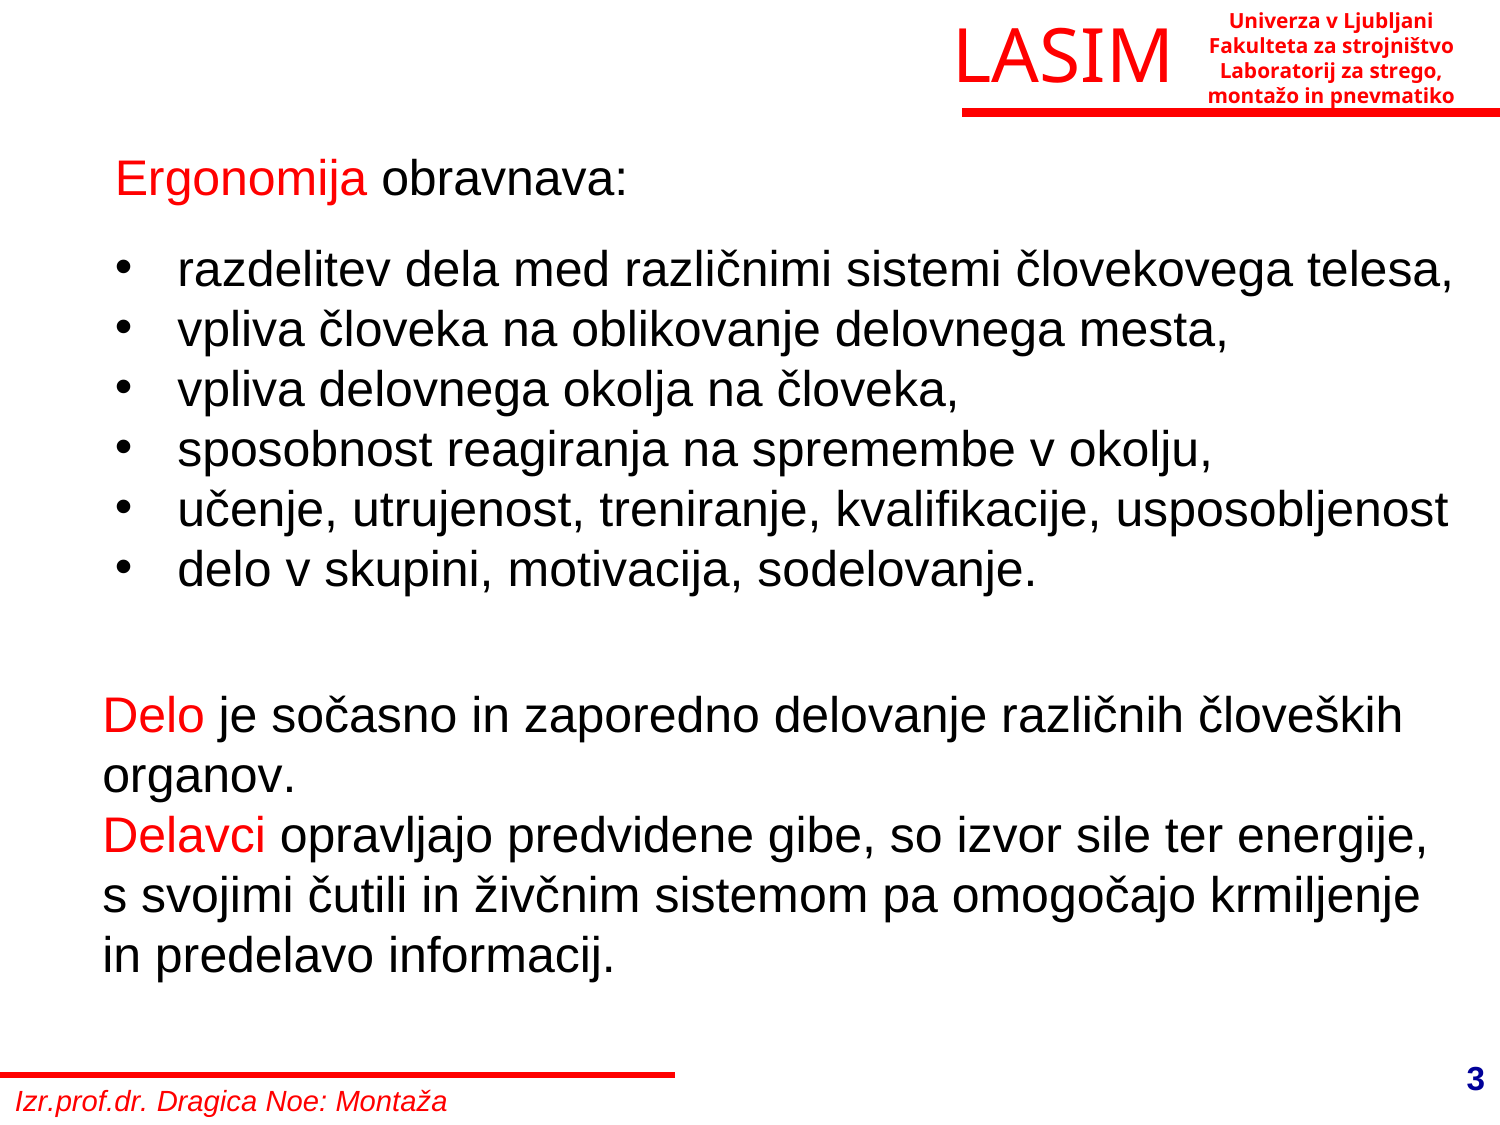

Ergonomija obravnava:
razdelitev dela med različnimi sistemi človekovega telesa,
vpliva človeka na oblikovanje delovnega mesta,
vpliva delovnega okolja na človeka,
sposobnost reagiranja na spremembe v okolju,
učenje, utrujenost, treniranje, kvalifikacije, usposobljenost
delo v skupini, motivacija, sodelovanje.
Delo je sočasno in zaporedno delovanje različnih človeških organov.
Delavci opravljajo predvidene gibe, so izvor sile ter energije, s svojimi čutili in živčnim sistemom pa omogočajo krmiljenje in predelavo informacij.